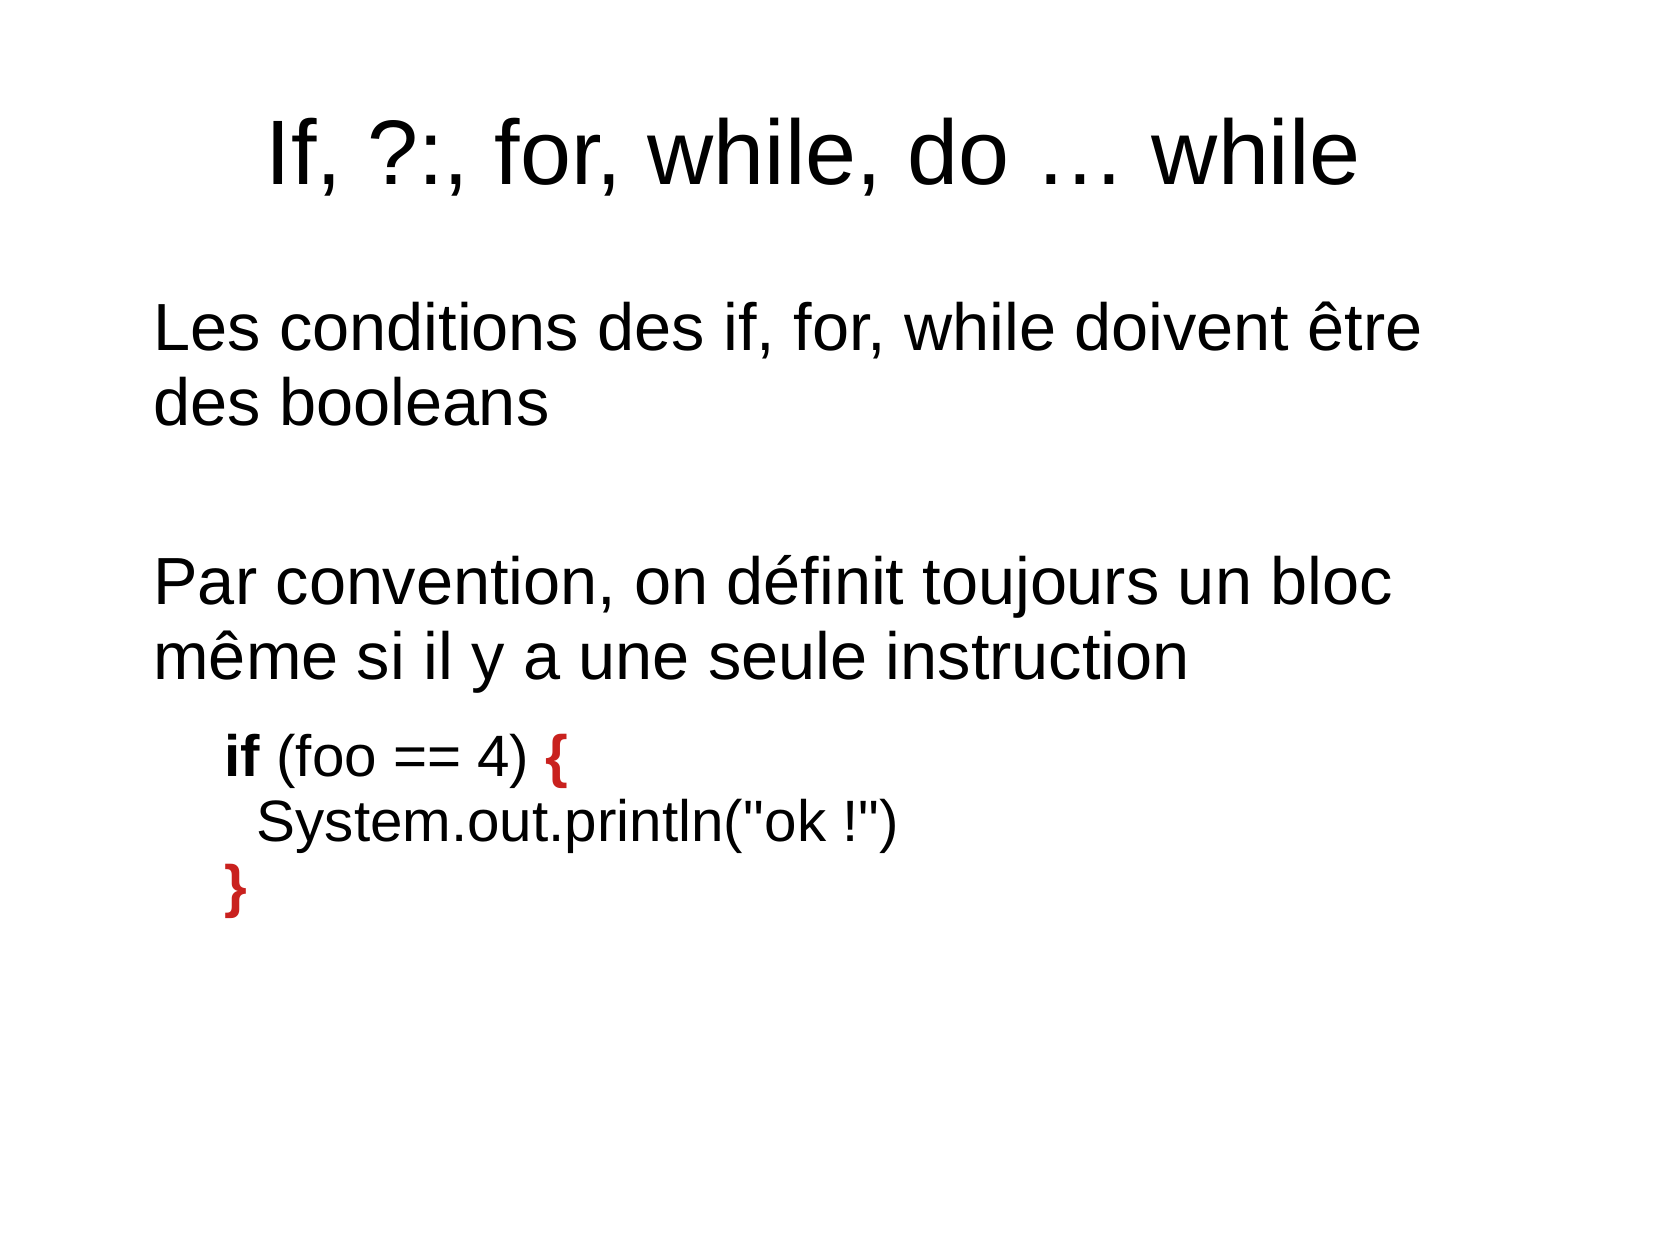

# If, ?:, for, while, do … while
Les conditions des if, for, while doivent être
des booleans
Par convention, on définit toujours un bloc
même si il y a une seule instruction
if (foo == 4) {
 System.out.println("ok !")
}